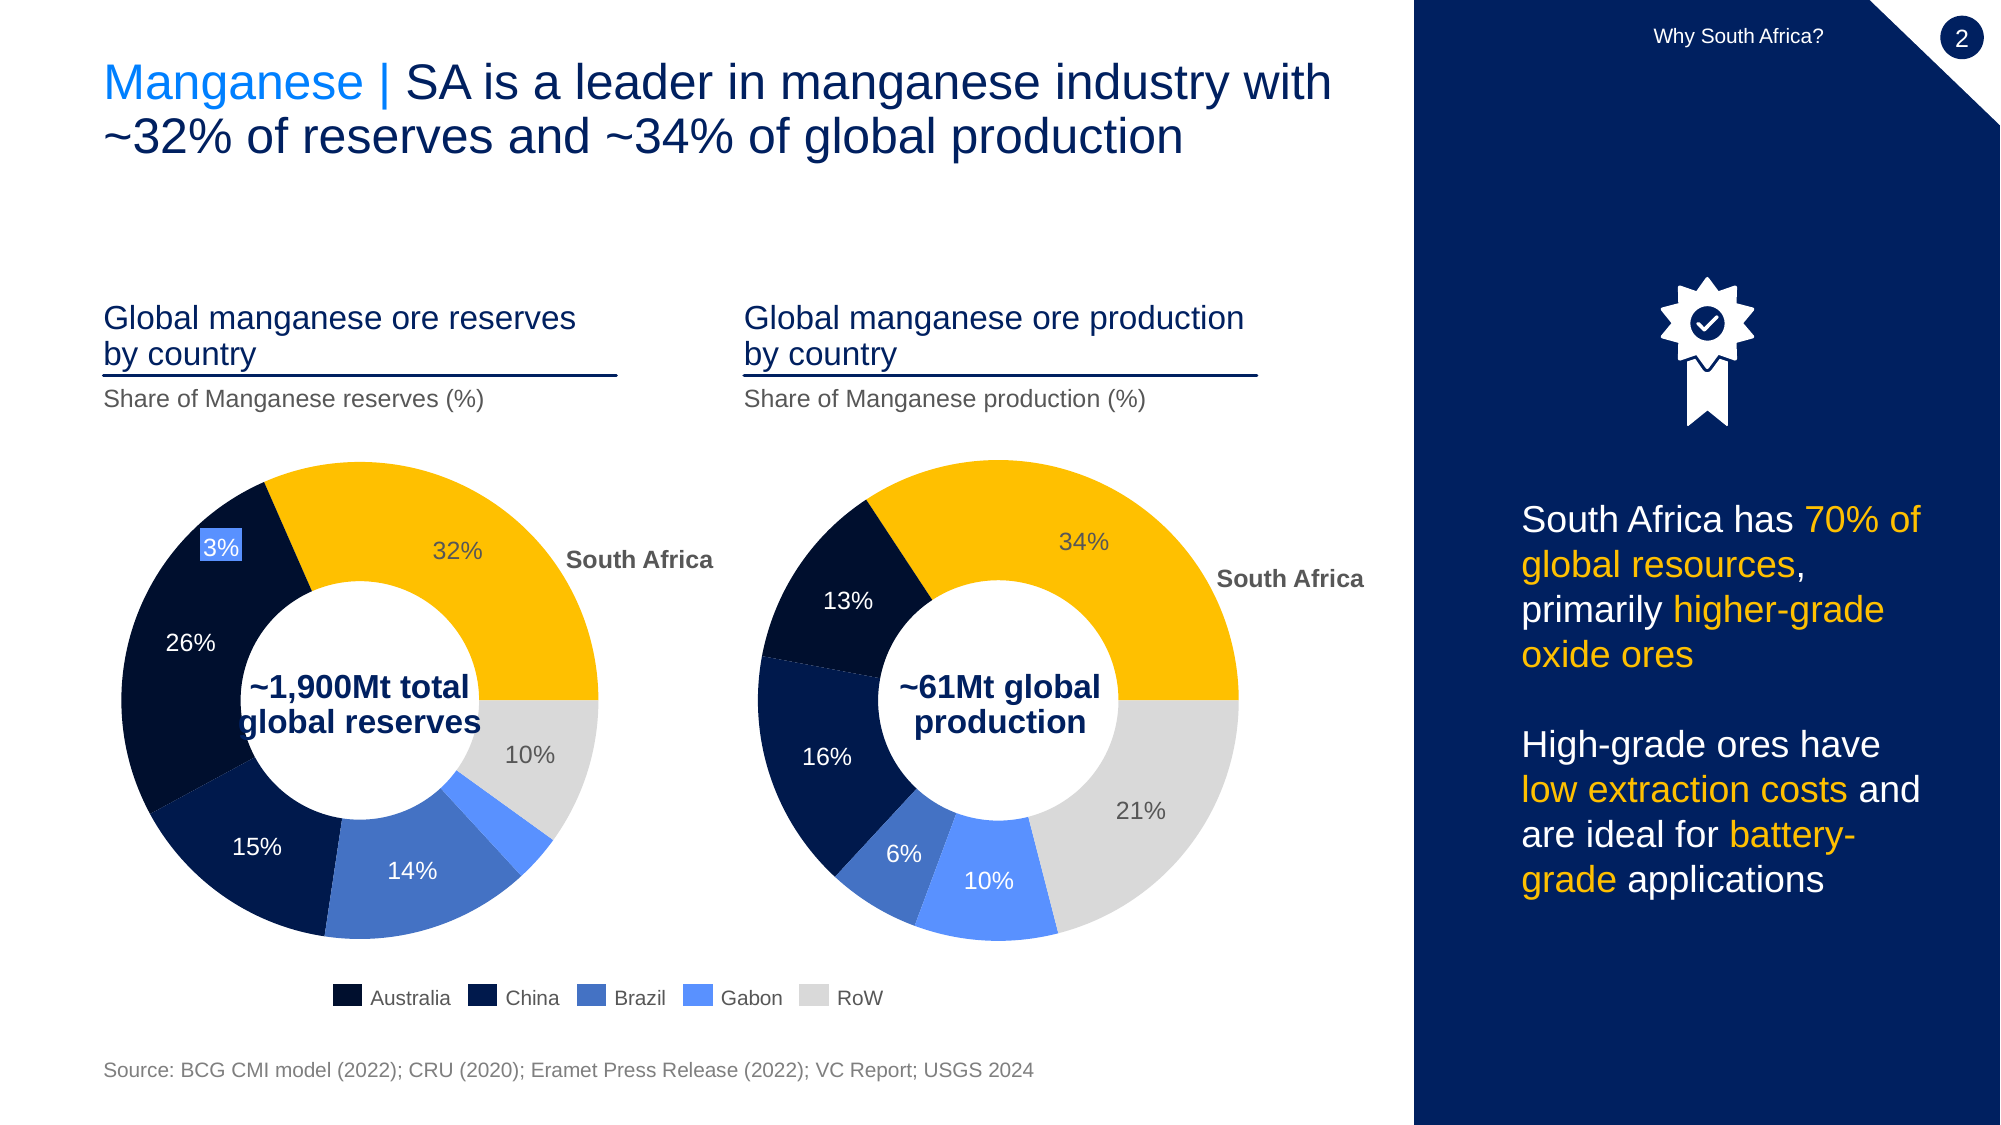

Why South Africa?
2
# Manganese | SA is a leader in manganese industry with ~32% of reserves and ~34% of global production
Global manganese ore reserves by country
Global manganese ore production by country
Share of Manganese reserves (%)
Share of Manganese production (%)
### Chart
| Category | Series1 |
|---|---|
| 1 | 31.5789473684211 |
| 2 | 26.3157894736842 |
| 3 | 14.7368421052632 |
| 4 | 14.2105263157895 |
| 5 | 3.21052631578947 |
| 6 | 9.94736842105263 |
### Chart
| Category | Series1 |
|---|---|
| 1 | 34.2622950819672 |
| 2 | 12.7868852459016 |
| 3 | 16.0655737704918 |
| 4 | 6.22950819672131 |
| 5 | 9.67213114754098 |
| 6 | 20.983606557377 |South Africa has 70% of global resources, primarily higher-grade oxide ores
High-grade ores have low extraction costs and are ideal for battery-grade applications
3%
South Africa
South Africa
~1,900Mt total global reserves
~61Mt global production
Australia
China
Brazil
Gabon
RoW
Source: BCG CMI model (2022); CRU (2020); Eramet Press Release (2022); VC Report; USGS 2024